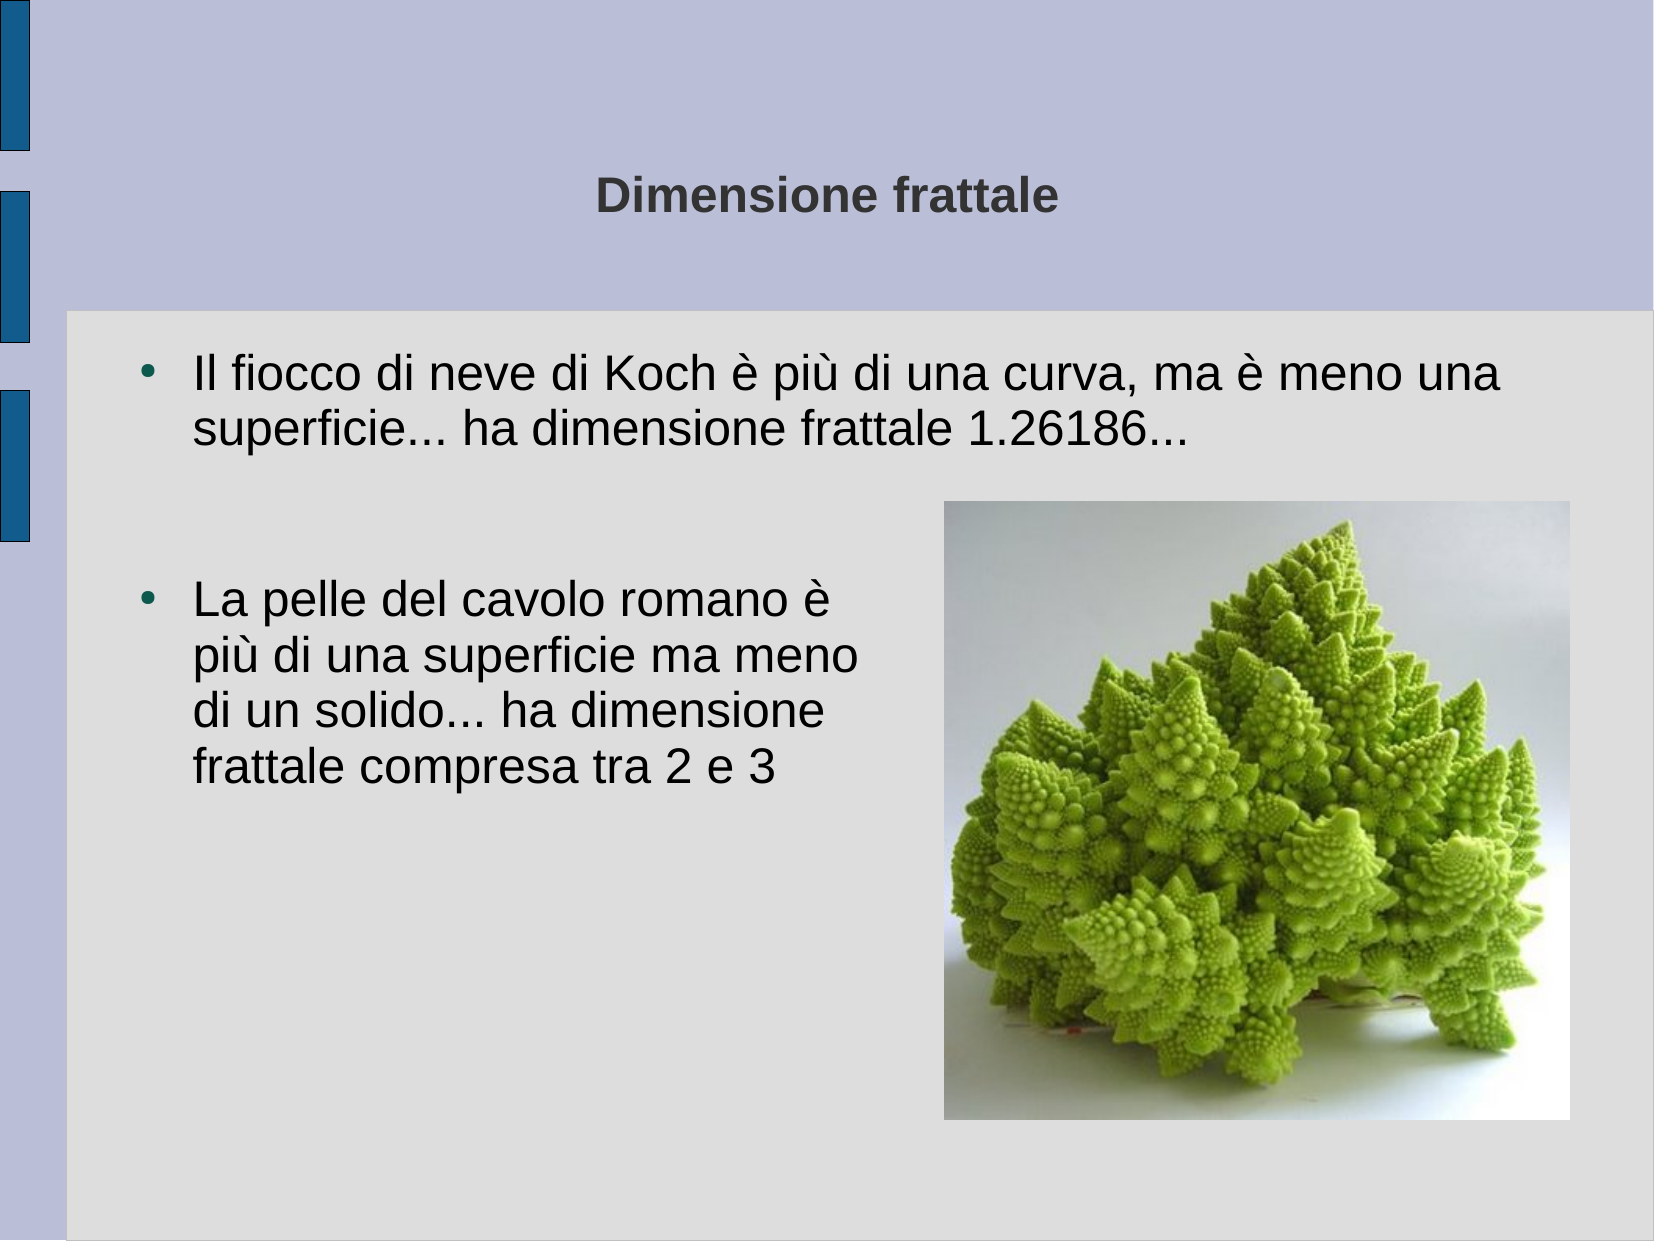

# Dimensione frattale
Il fiocco di neve di Koch è più di una curva, ma è meno una superficie... ha dimensione frattale 1.26186...
La pelle del cavolo romano è più di una superficie ma meno di un solido... ha dimensione frattale compresa tra 2 e 3